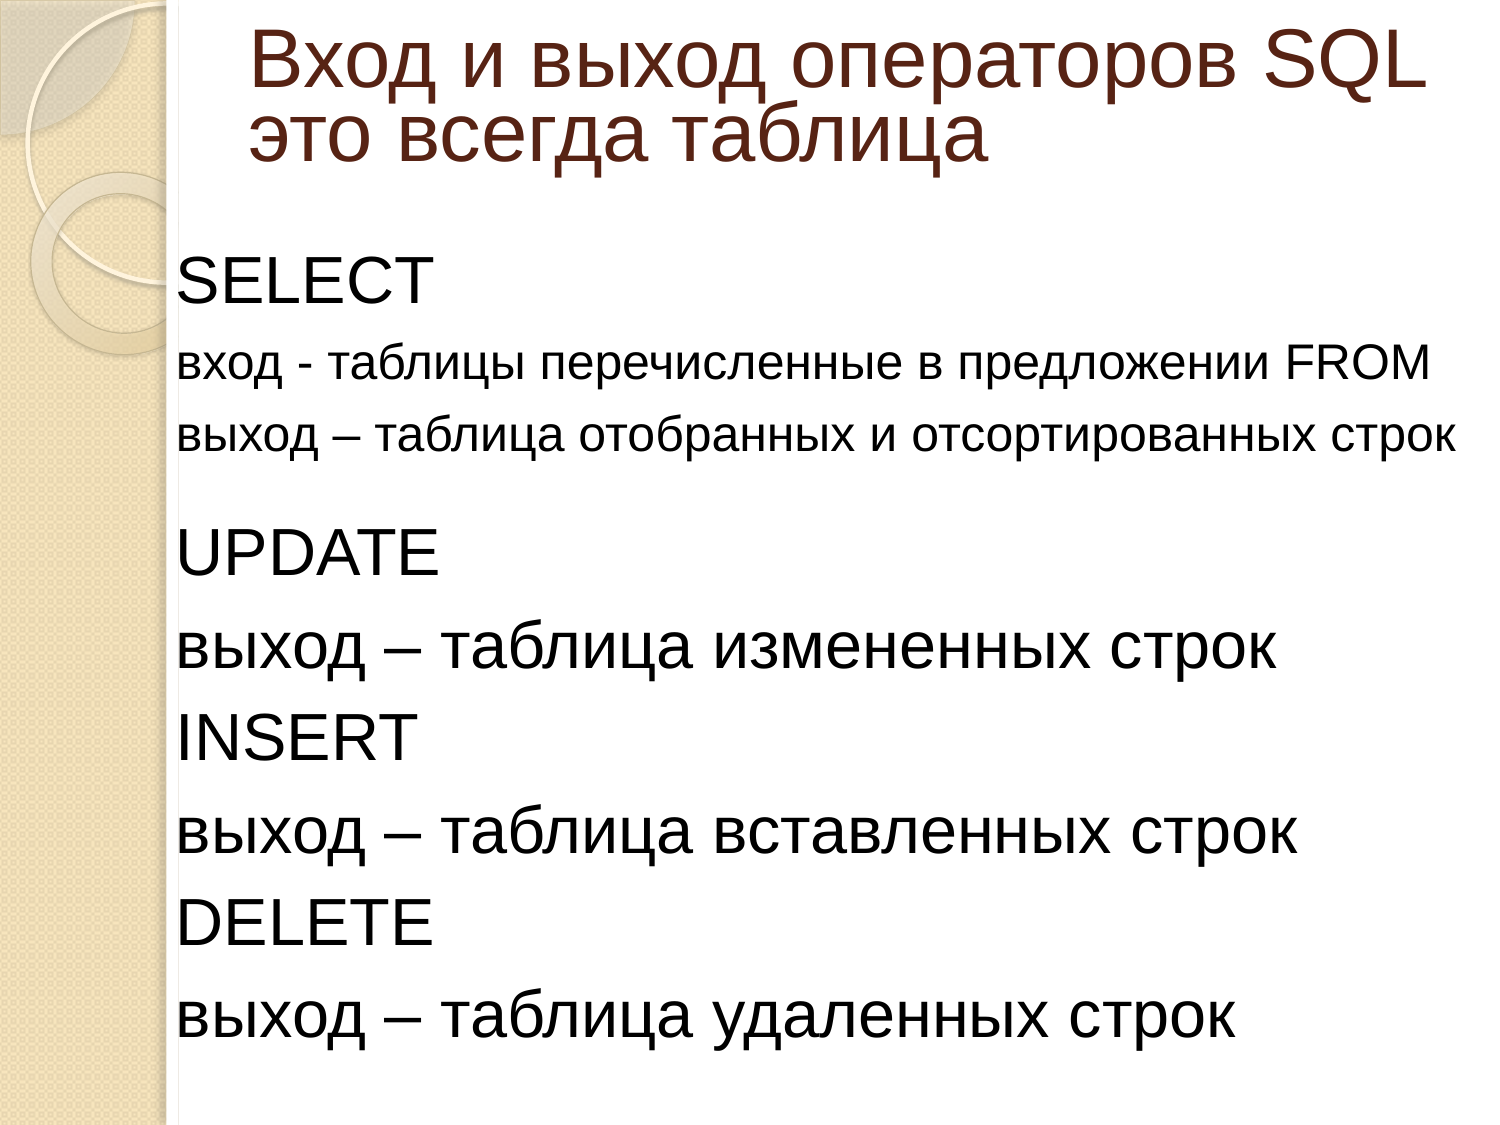

Вход и выход операторов SQL это всегда таблица
# SELECT
вход - таблицы перечисленные в предложении FROM
выход – таблица отобранных и отсортированных строк
UPDATE
выход – таблица измененных строк
INSERT
выход – таблица вставленных строк
DELETE
выход – таблица удаленных строк